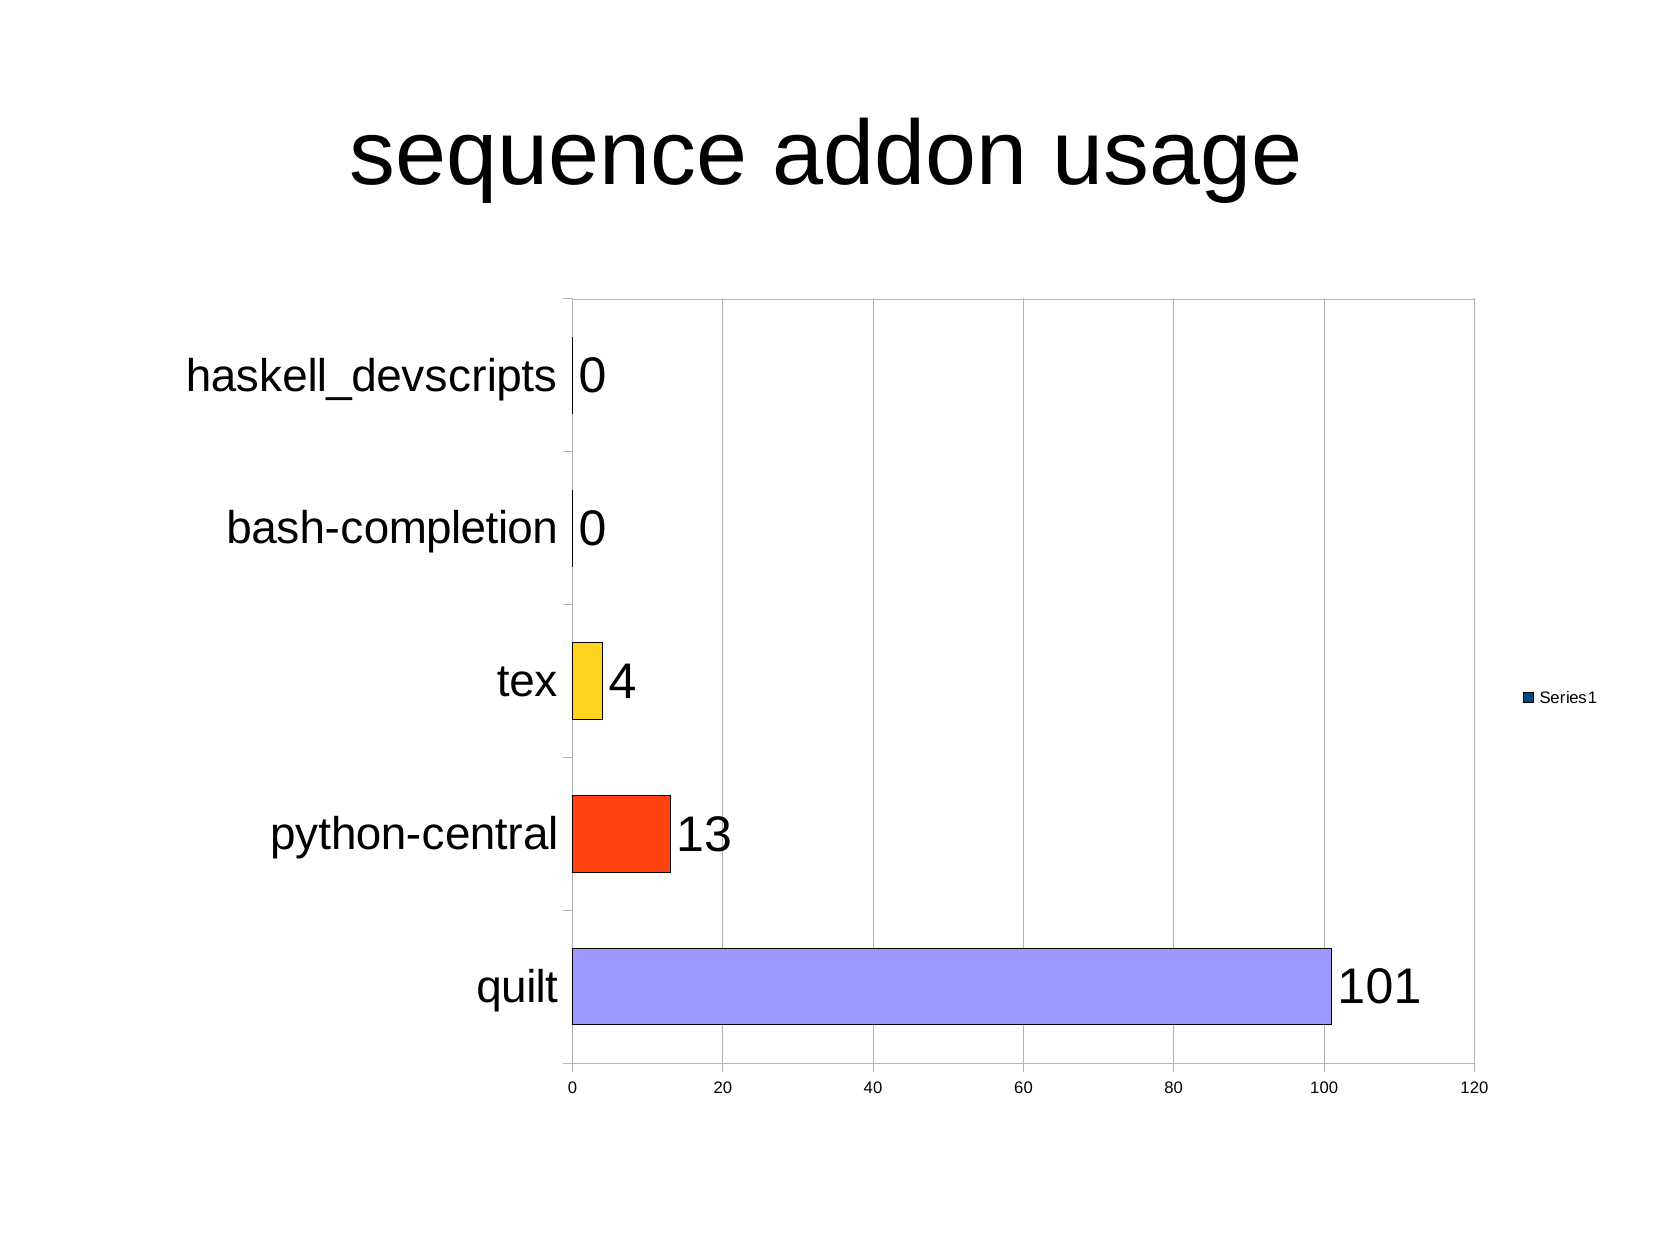

# sequence addon usage
### Chart
| Category | |
|---|---|
| quilt | 101.0 |
| python-central | 13.0 |
| tex | 4.0 |
| bash-completion | 0.0 |
| haskell_devscripts | 0.0 |